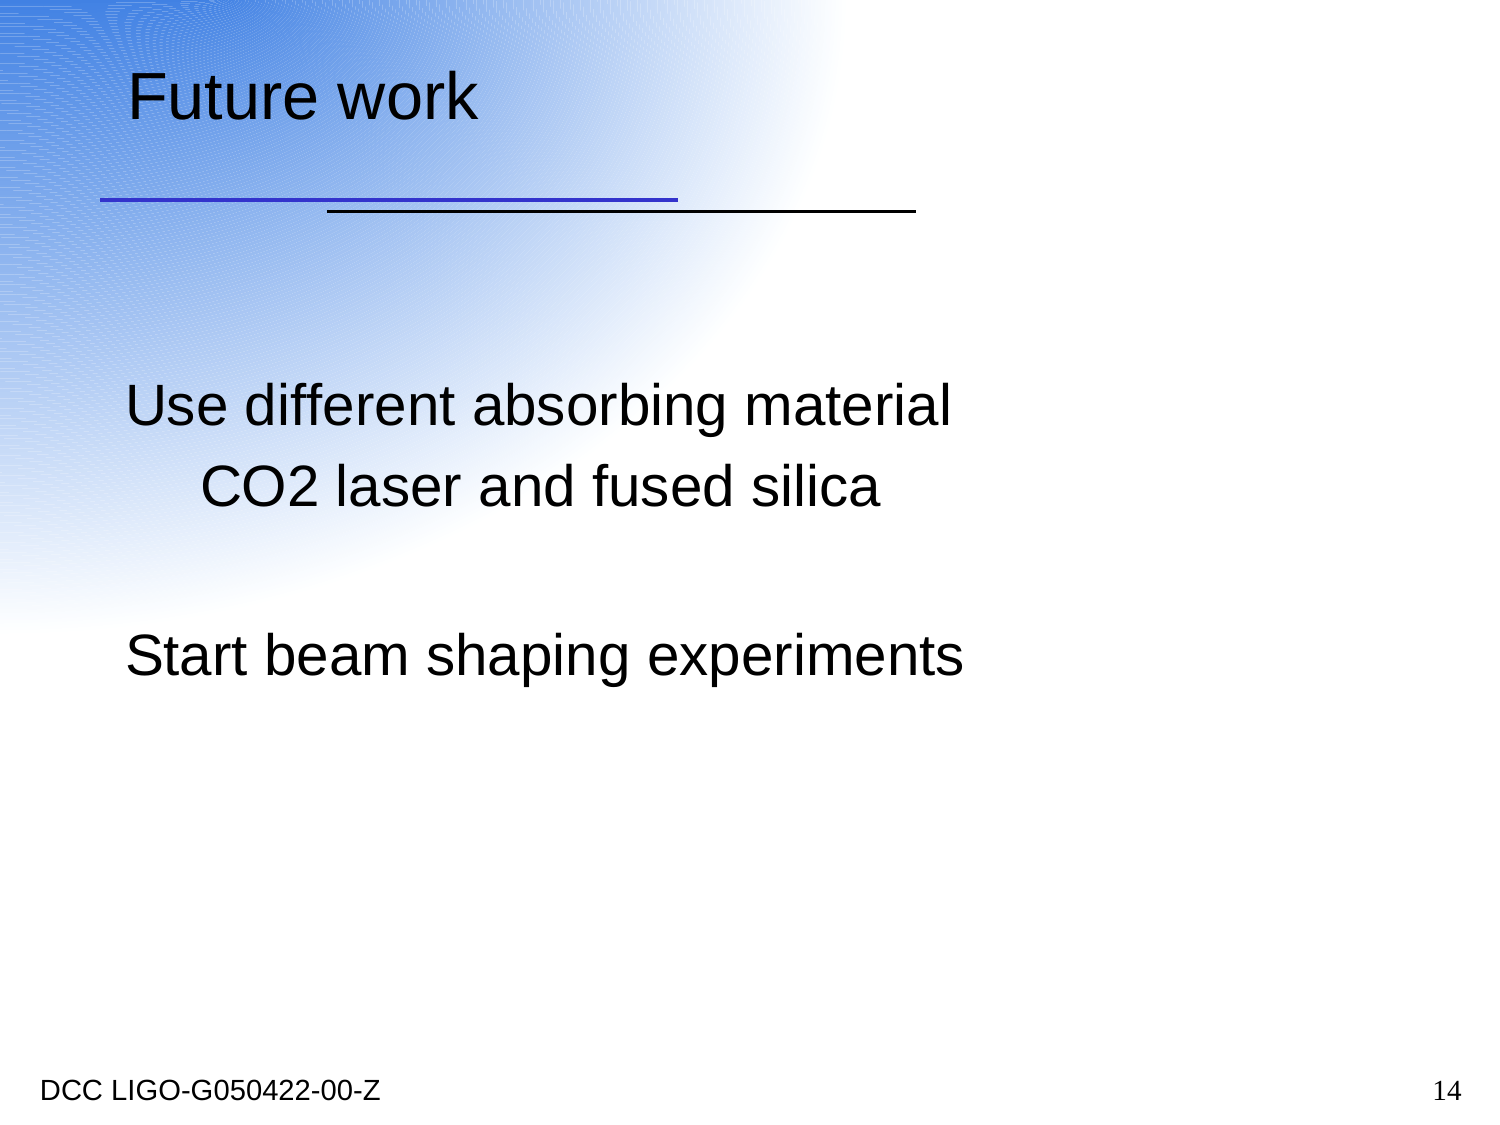

# Future work
Use different absorbing material
CO2 laser and fused silica
Start beam shaping experiments
DCC LIGO-G050422-00-Z
14